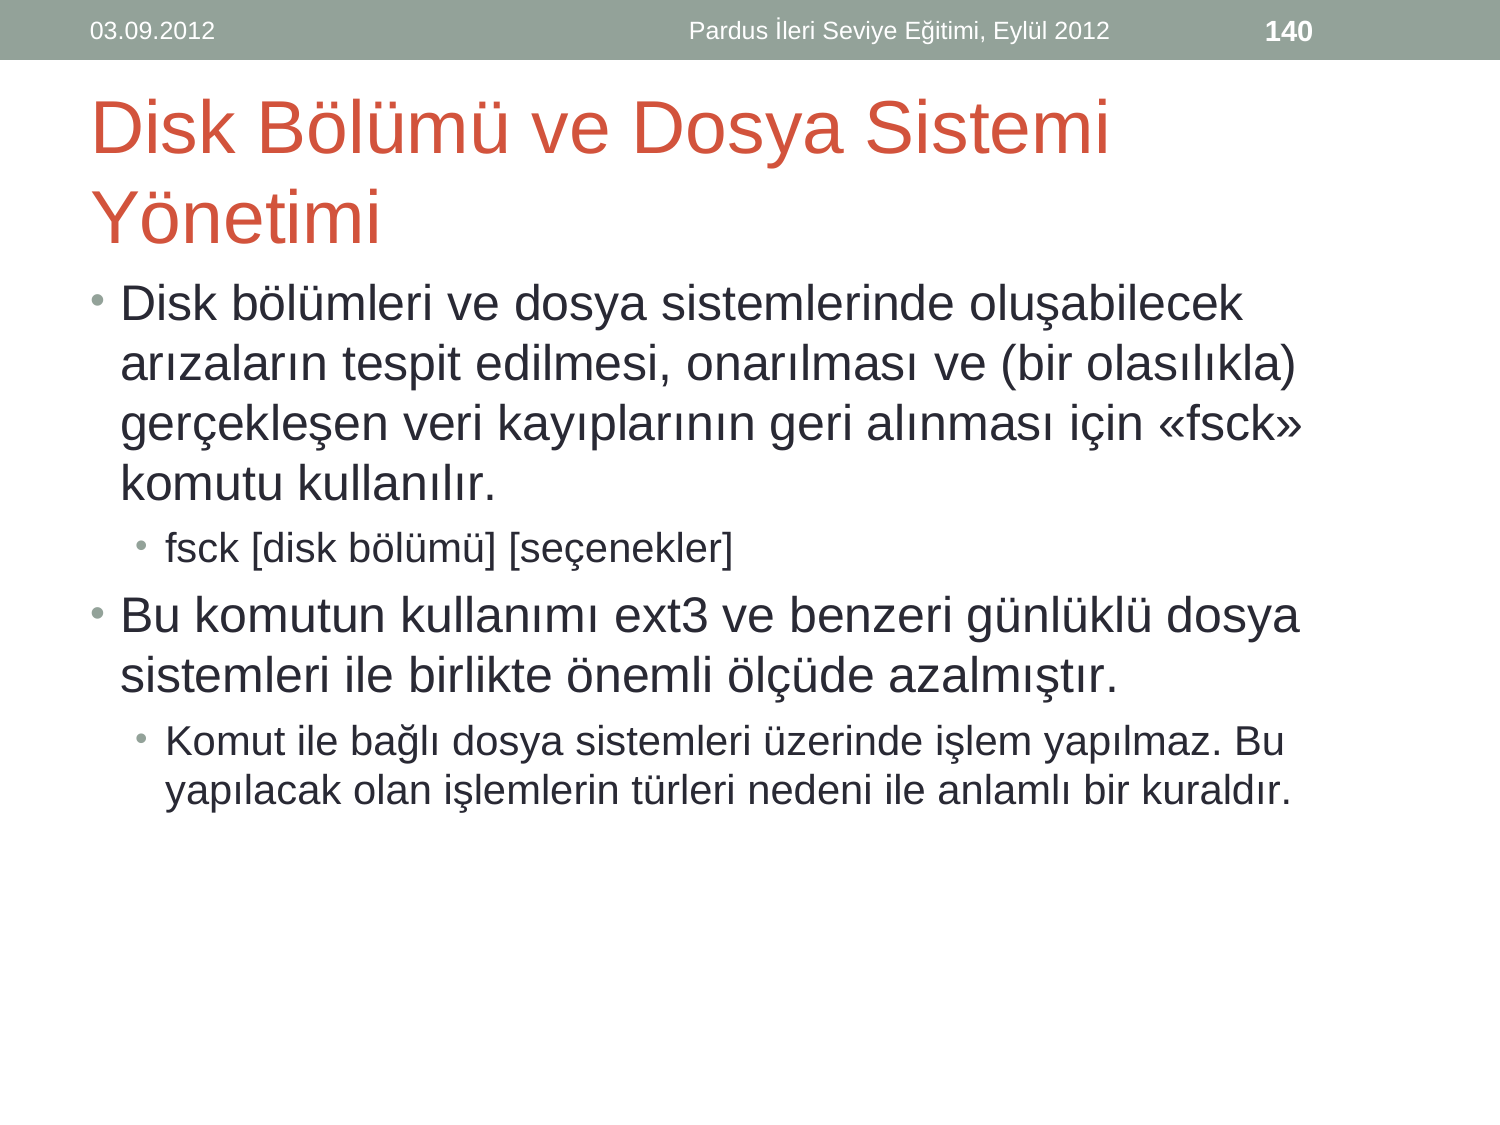

03.09.2012
Pardus İleri Seviye Eğitimi, Eylül 2012
# Disk Bölümü ve Dosya Sistemi Yönetimi
Disk bölümleri ve dosya sistemlerinde oluşabilecek arızaların tespit edilmesi, onarılması ve (bir olasılıkla) gerçekleşen veri kayıplarının geri alınması için «fsck» komutu kullanılır.
fsck [disk bölümü] [seçenekler]
Bu komutun kullanımı ext3 ve benzeri günlüklü dosya sistemleri ile birlikte önemli ölçüde azalmıştır.
Komut ile bağlı dosya sistemleri üzerinde işlem yapılmaz. Bu yapılacak olan işlemlerin türleri nedeni ile anlamlı bir kuraldır.